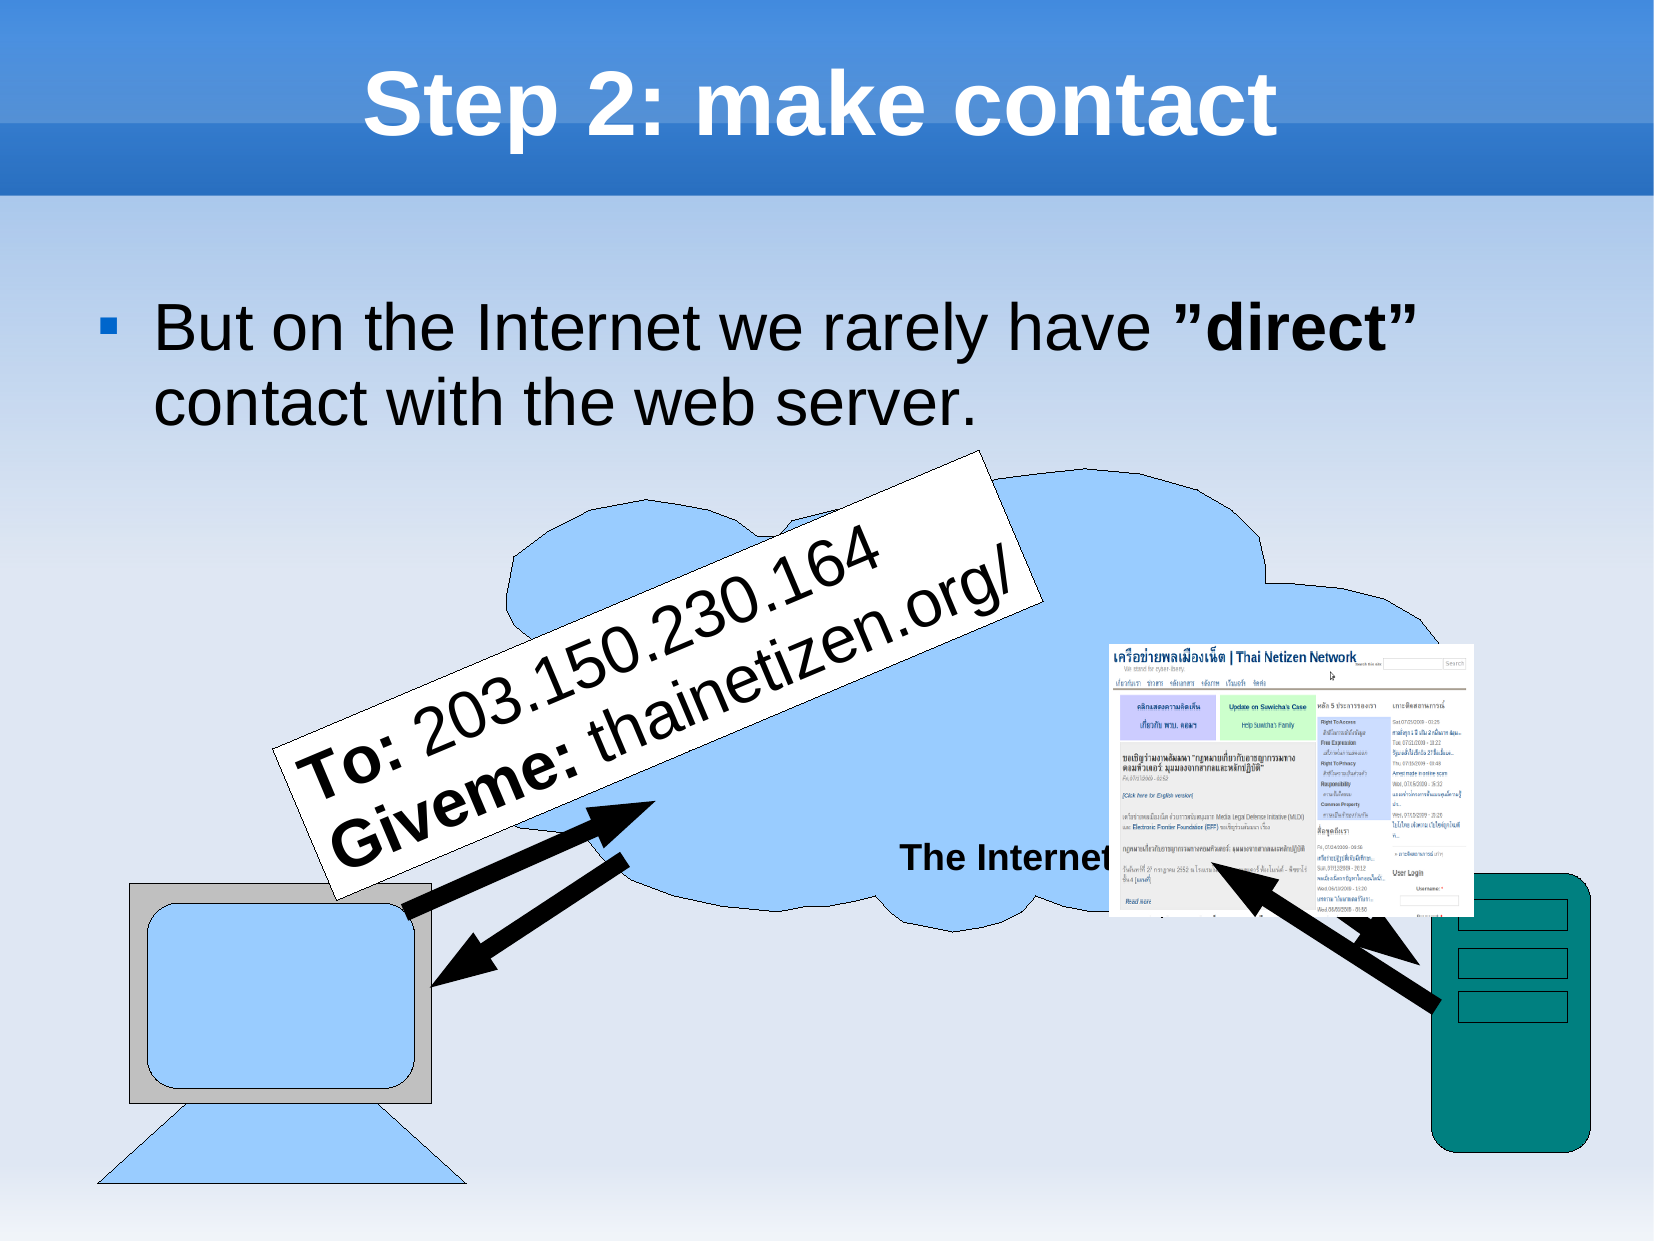

# Step 2: make contact
But on the Internet we rarely have ”direct” contact with the web server.
To: 203.150.230.164
Giveme: thainetizen.org/
The Internet